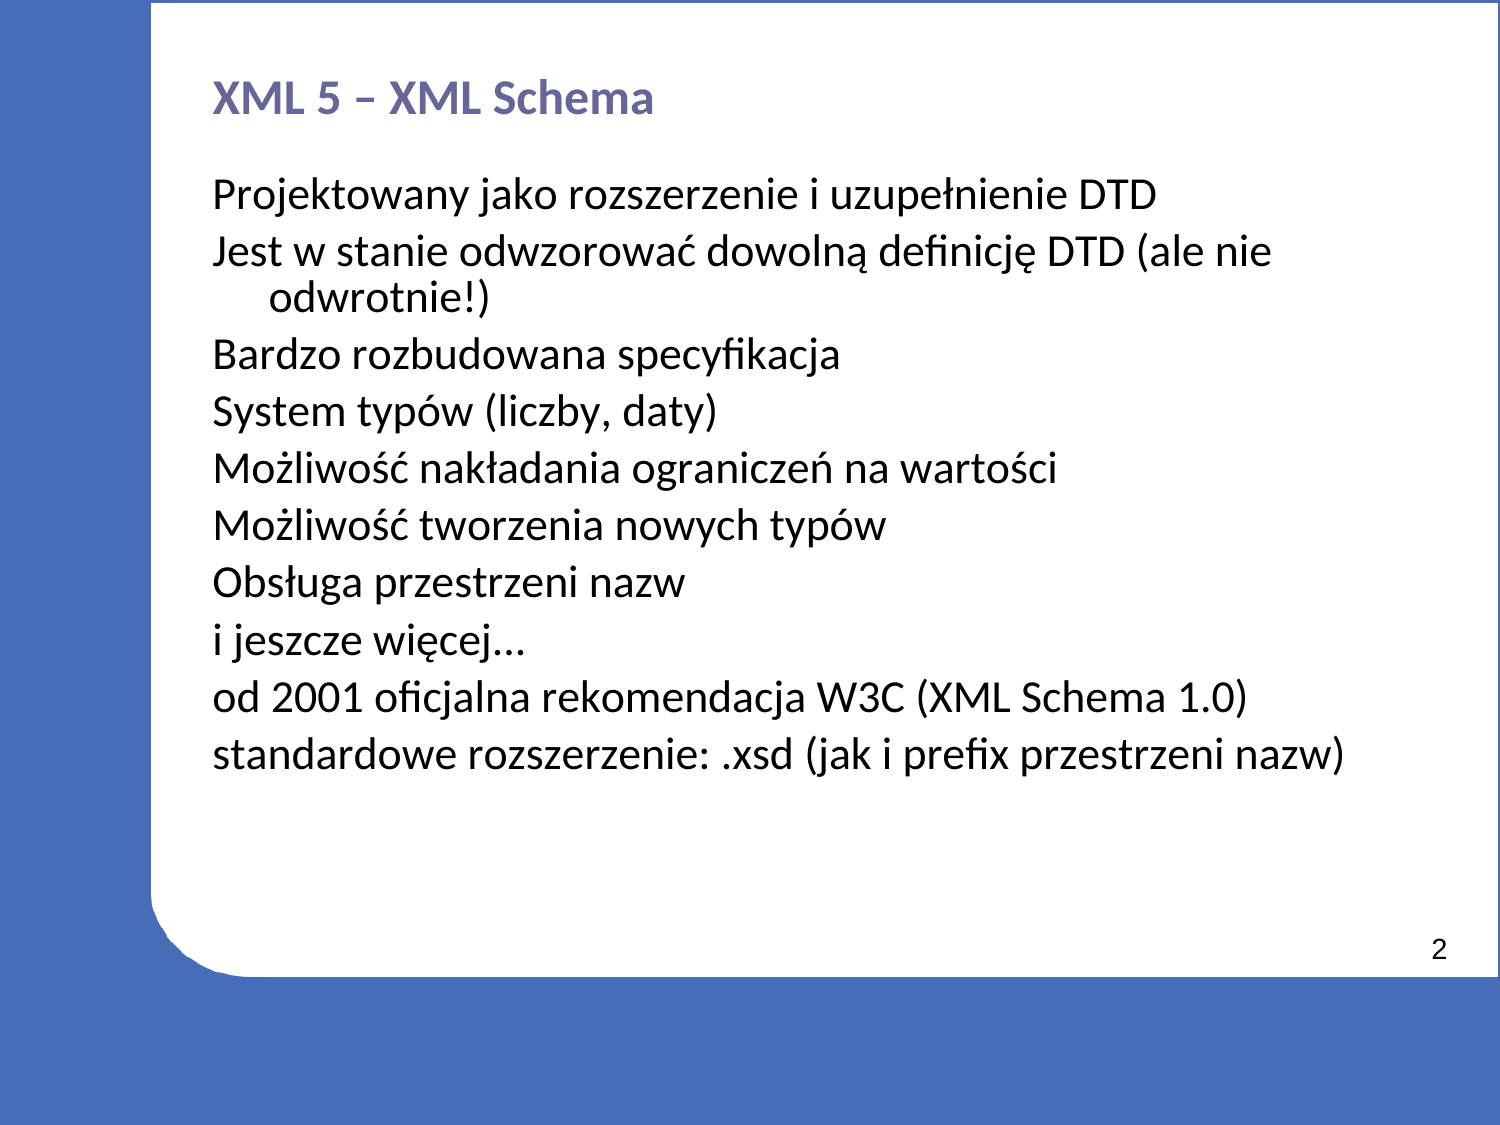

# XML 5 – XML Schema
Projektowany jako rozszerzenie i uzupełnienie DTD
Jest w stanie odwzorować dowolną definicję DTD (ale nie odwrotnie!)
Bardzo rozbudowana specyfikacja
System typów (liczby, daty)
Możliwość nakładania ograniczeń na wartości
Możliwość tworzenia nowych typów
Obsługa przestrzeni nazw
i jeszcze więcej...
od 2001 oficjalna rekomendacja W3C (XML Schema 1.0)
standardowe rozszerzenie: .xsd (jak i prefix przestrzeni nazw)
2